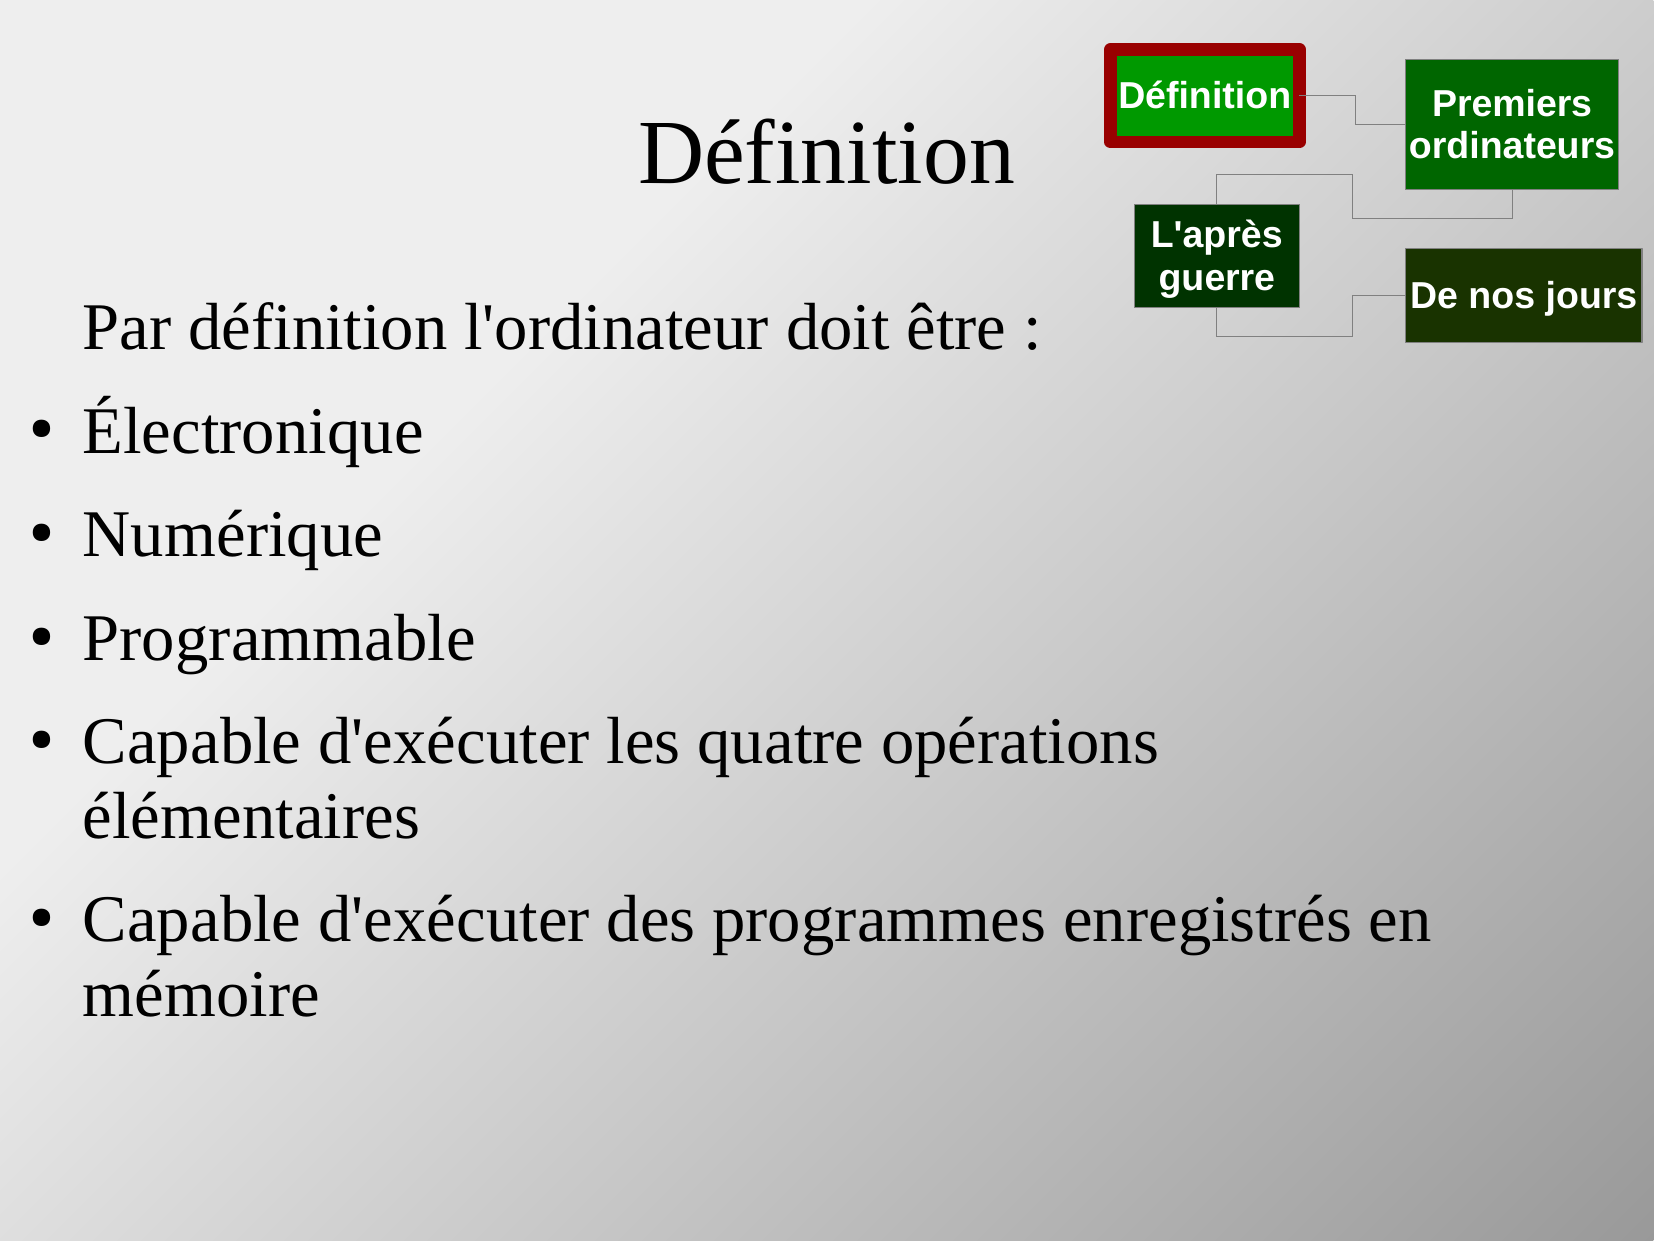

# Définition
Définition
Premiers
ordinateurs
L'après
guerre
De nos jours
Par définition l'ordinateur doit être :
Électronique
Numérique
Programmable
Capable d'exécuter les quatre opérations élémentaires
Capable d'exécuter des programmes enregistrés en mémoire